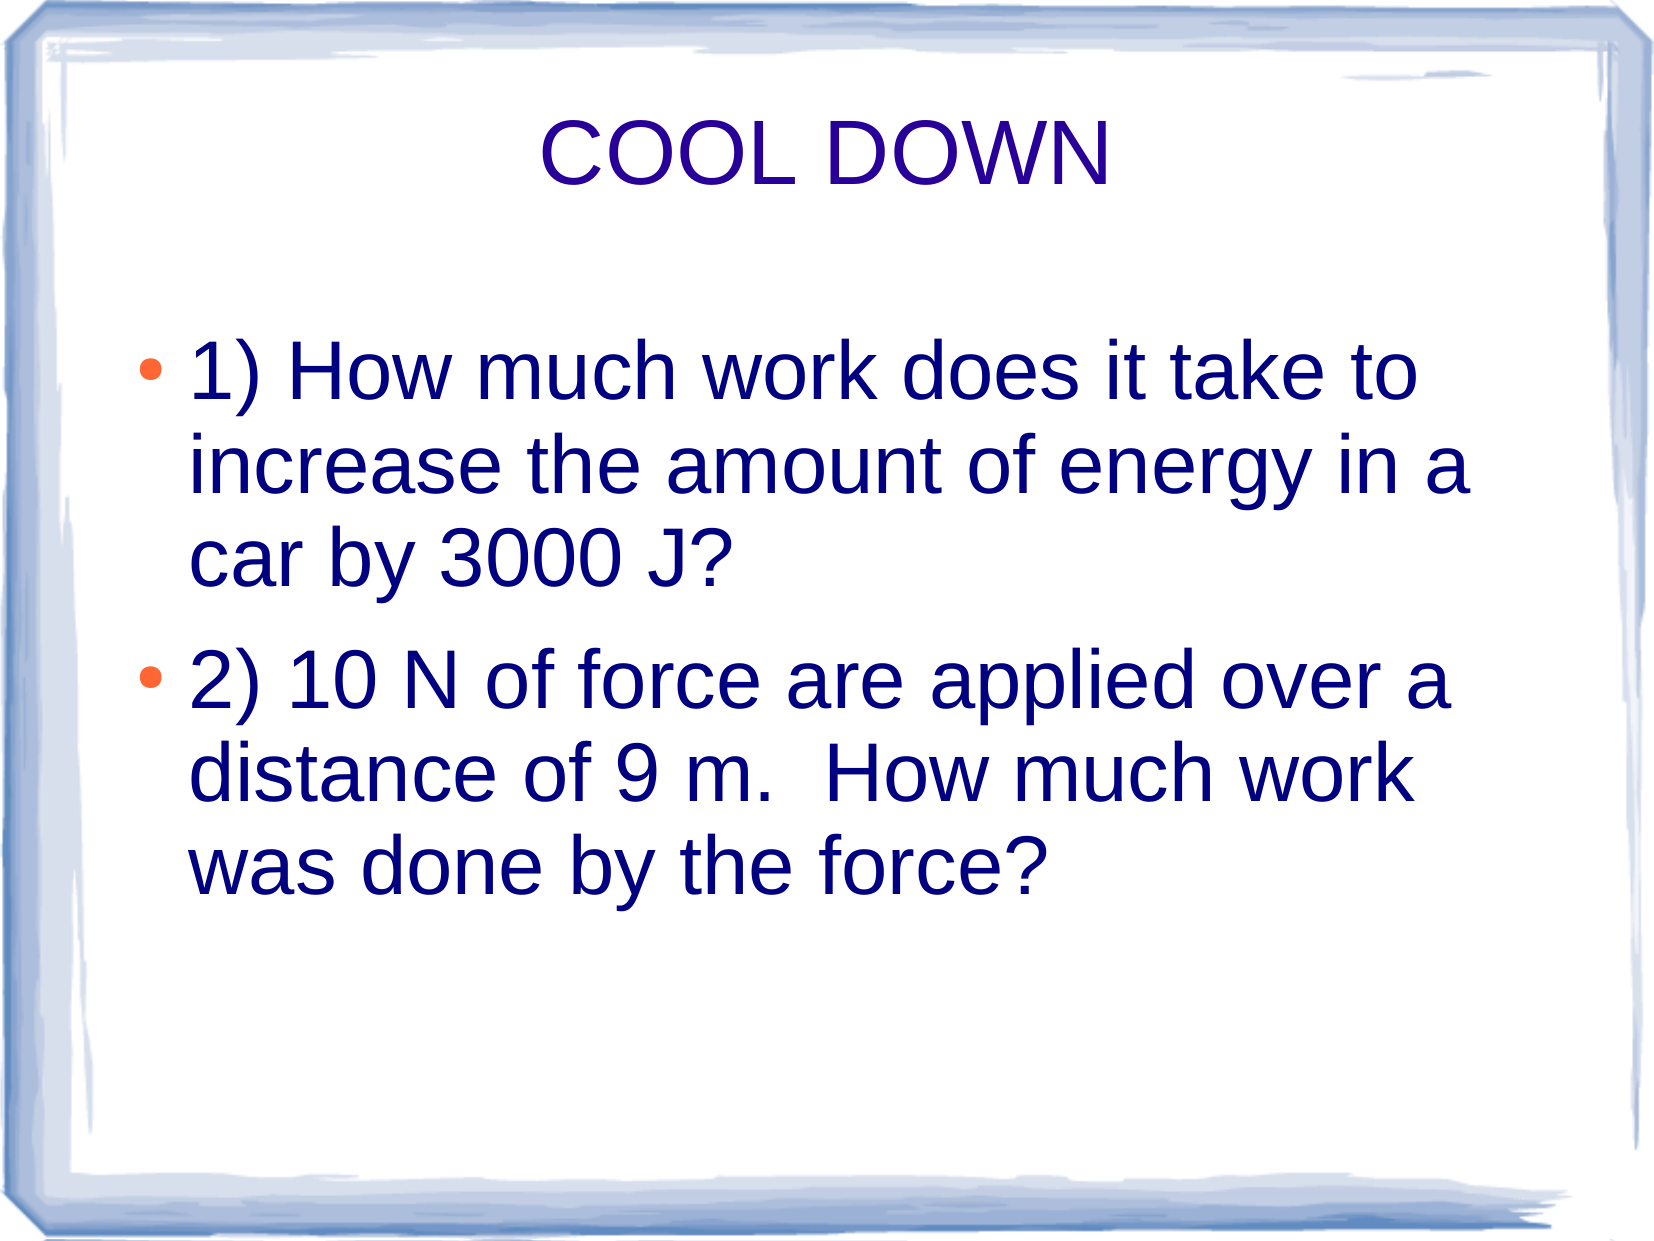

# COOL DOWN
1) How much work does it take to increase the amount of energy in a car by 3000 J?
2) 10 N of force are applied over a distance of 9 m. How much work was done by the force?